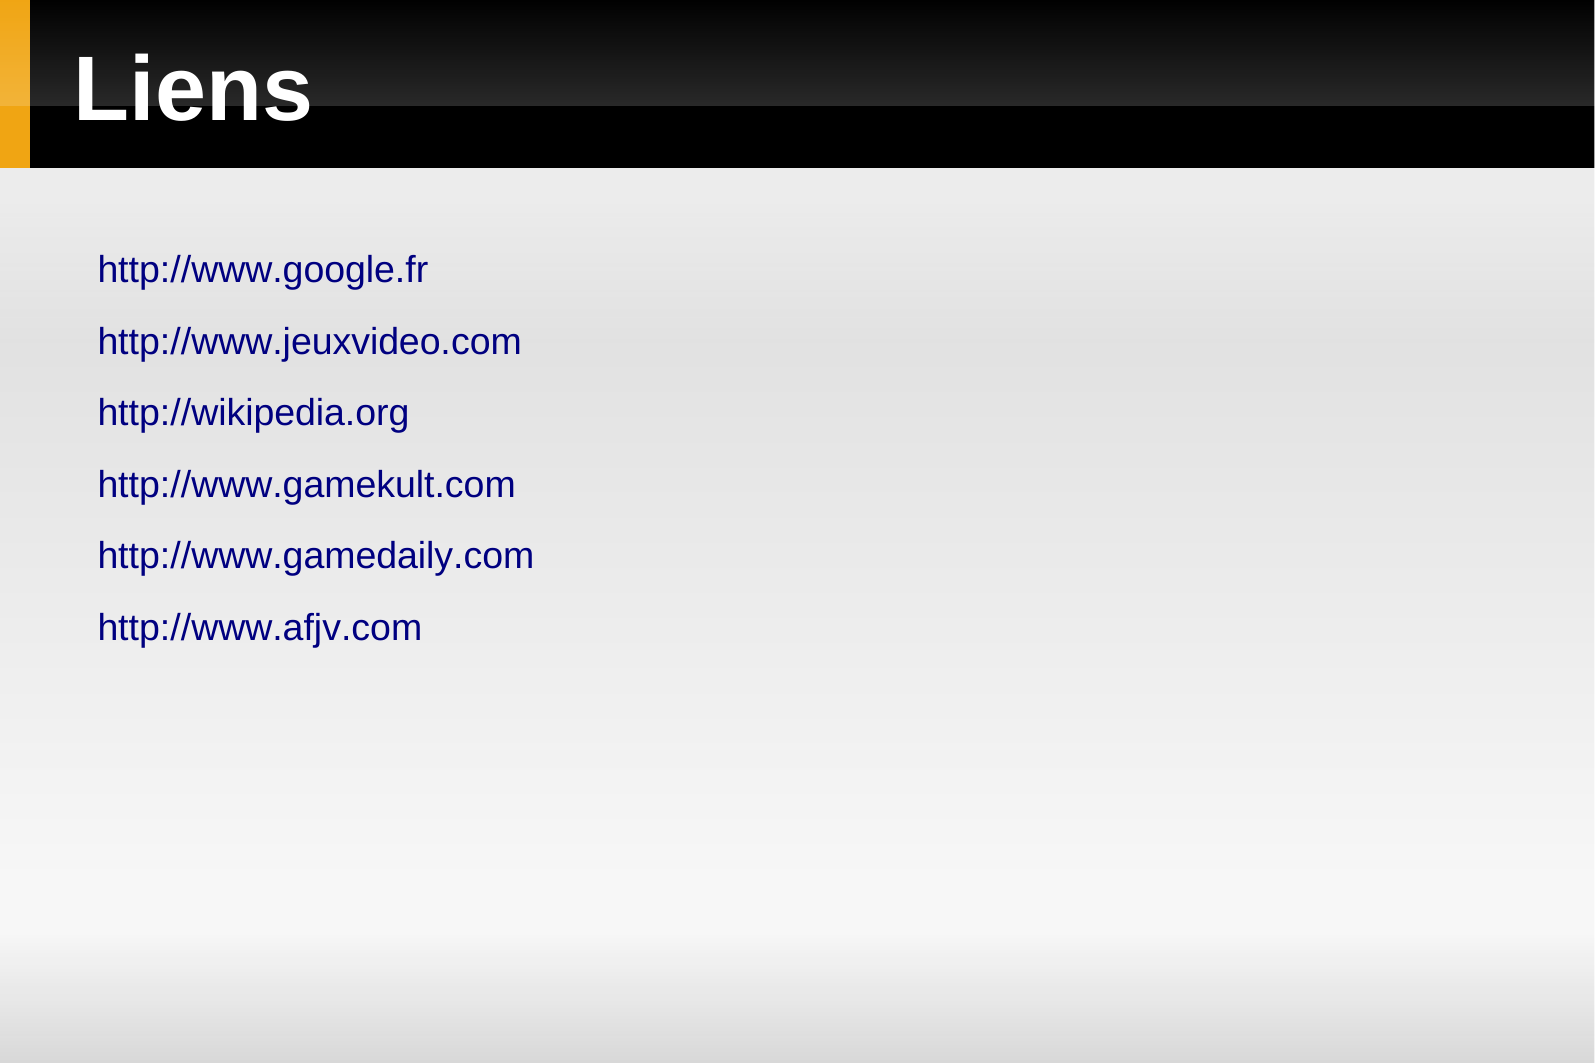

# Liens
http://www.google.fr
http://www.jeuxvideo.com
http://wikipedia.org
http://www.gamekult.com
http://www.gamedaily.com
http://www.afjv.com